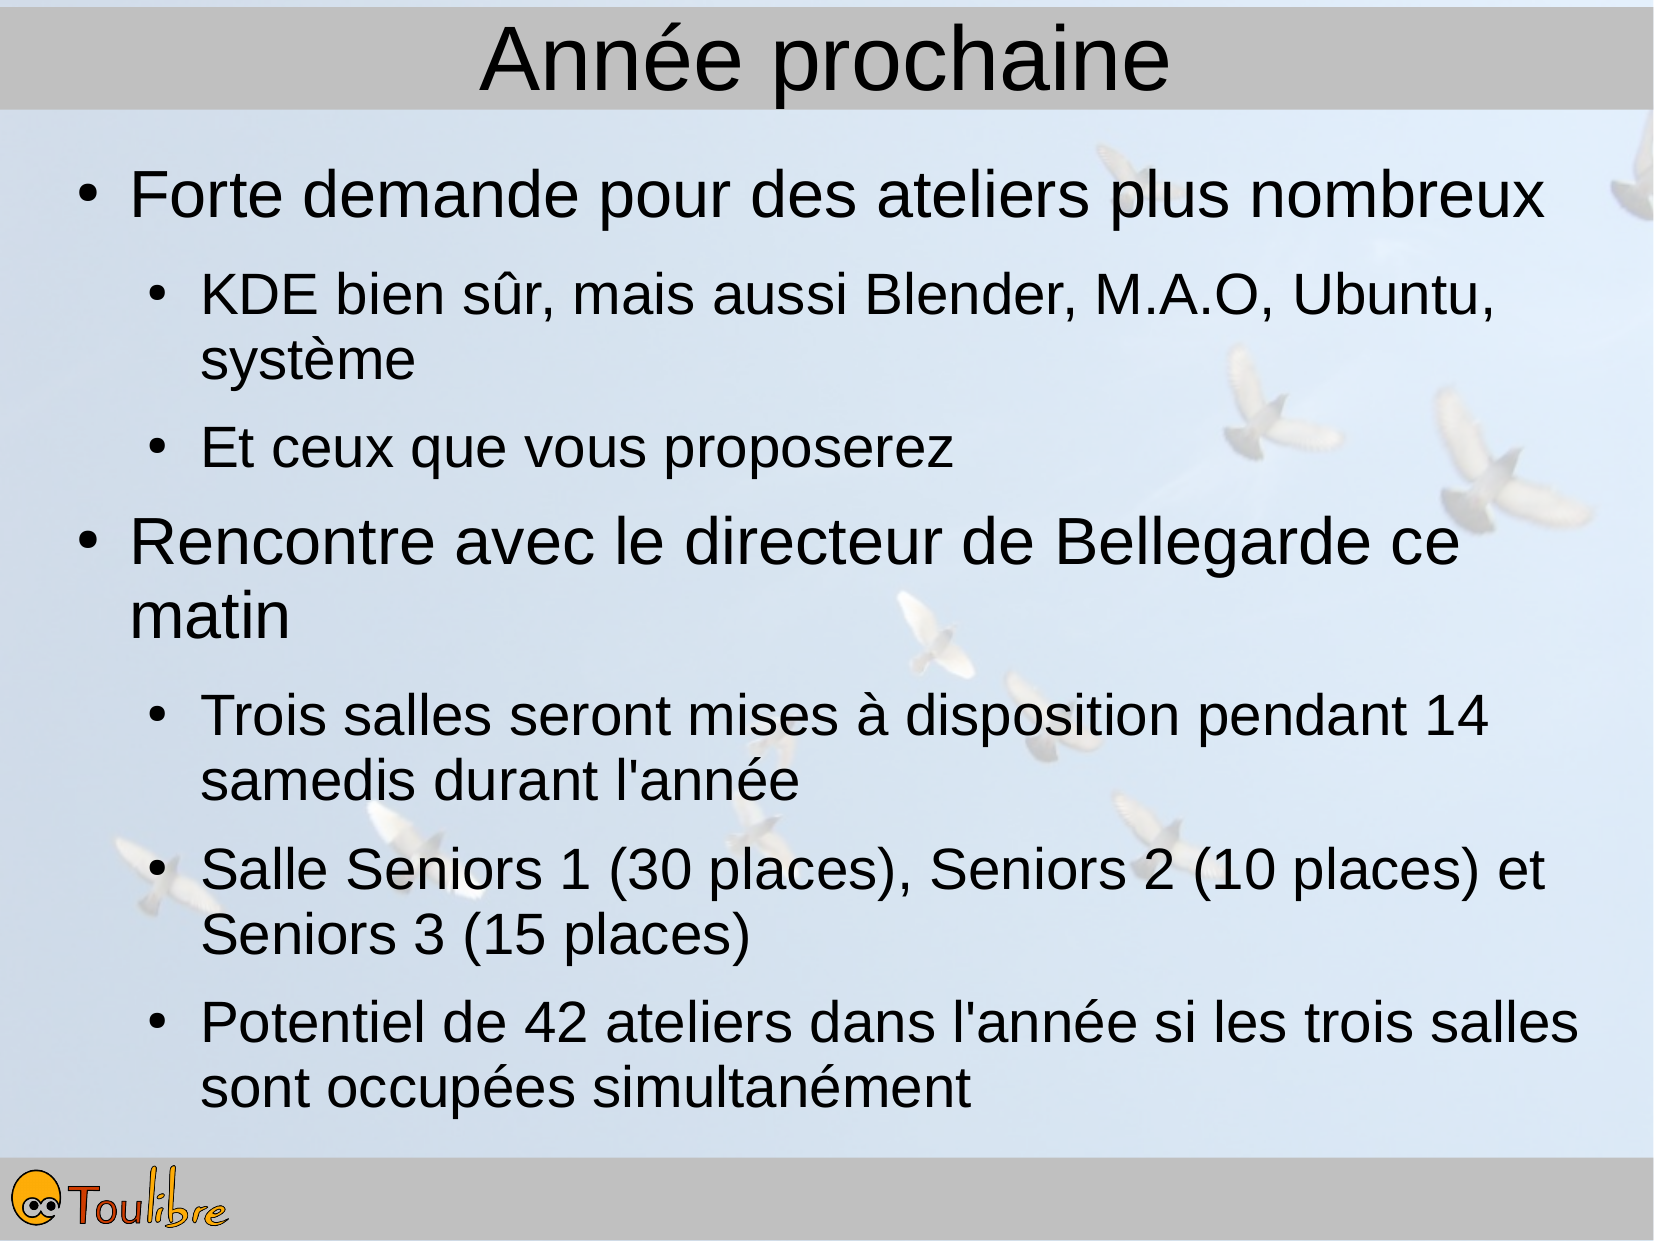

# Année prochaine
Forte demande pour des ateliers plus nombreux
KDE bien sûr, mais aussi Blender, M.A.O, Ubuntu, système
Et ceux que vous proposerez
Rencontre avec le directeur de Bellegarde ce matin
Trois salles seront mises à disposition pendant 14 samedis durant l'année
Salle Seniors 1 (30 places), Seniors 2 (10 places) et Seniors 3 (15 places)
Potentiel de 42 ateliers dans l'année si les trois salles sont occupées simultanément